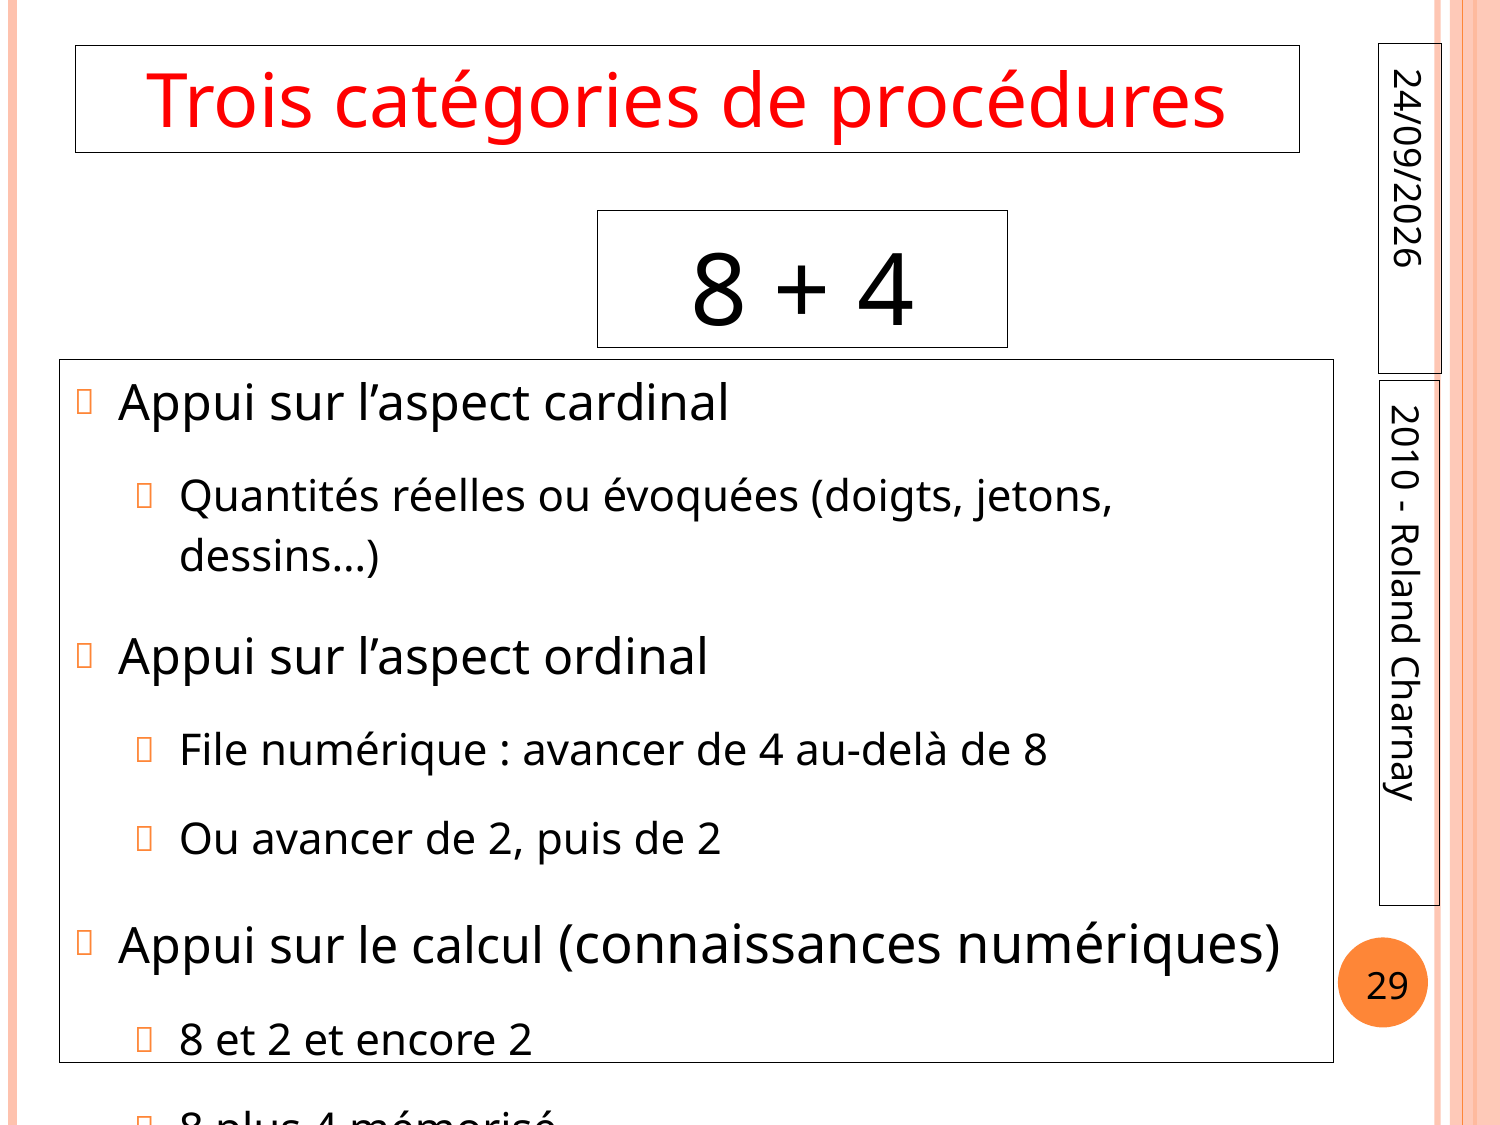

# Trois catégories de procédures
8 + 4
Appui sur l’aspect cardinal
Quantités réelles ou évoquées (doigts, jetons, dessins…)
Appui sur l’aspect ordinal
File numérique : avancer de 4 au-delà de 8
Ou avancer de 2, puis de 2
Appui sur le calcul (connaissances numériques)
8 et 2 et encore 2
8 plus 4 mémorisé